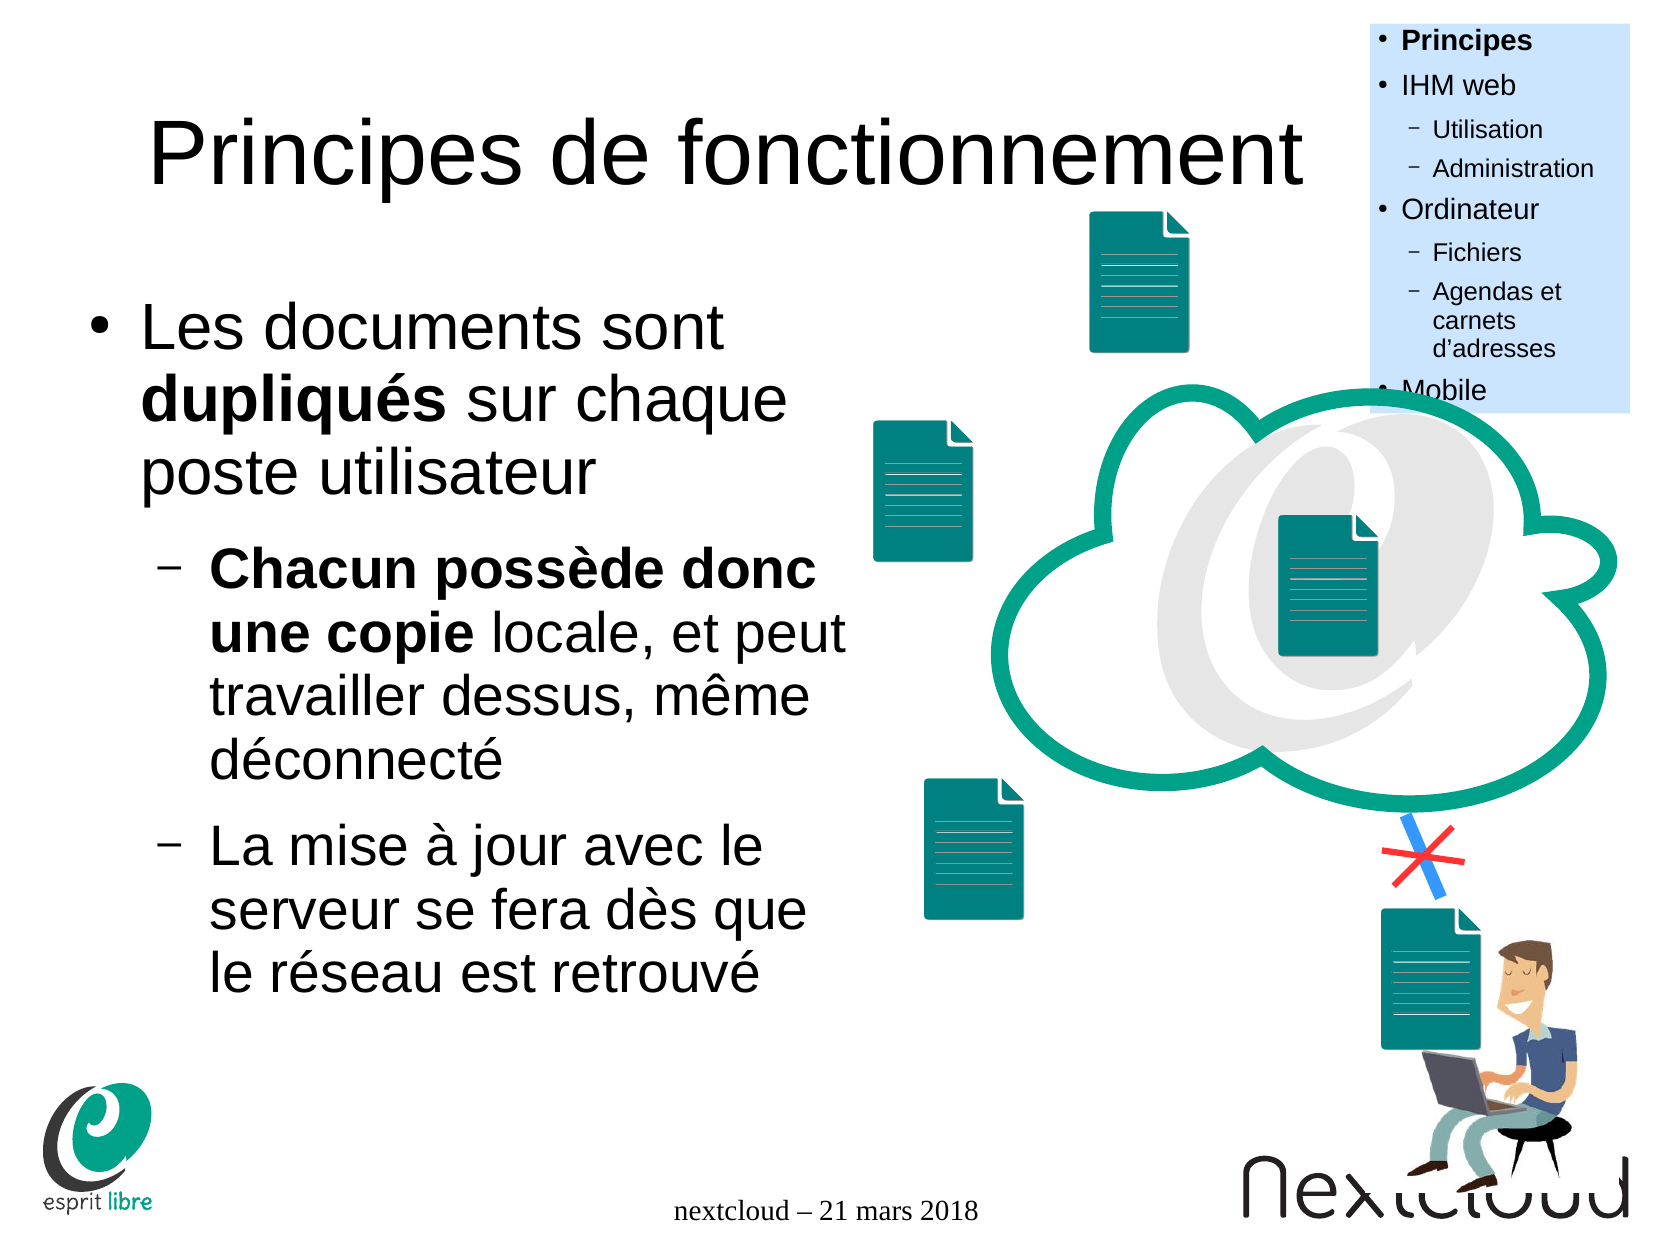

# Principes
IHM web
Utilisation
Administration
Ordinateur
Fichiers
Agendas et carnets d’adresses
Mobile
Principes de fonctionnement
Les documents sont
dupliqués sur chaque
poste utilisateur
Chacun possède donc
une copie locale, et peut
travailler dessus, même
déconnecté
La mise à jour avec le
serveur se fera dès que
le réseau est retrouvé